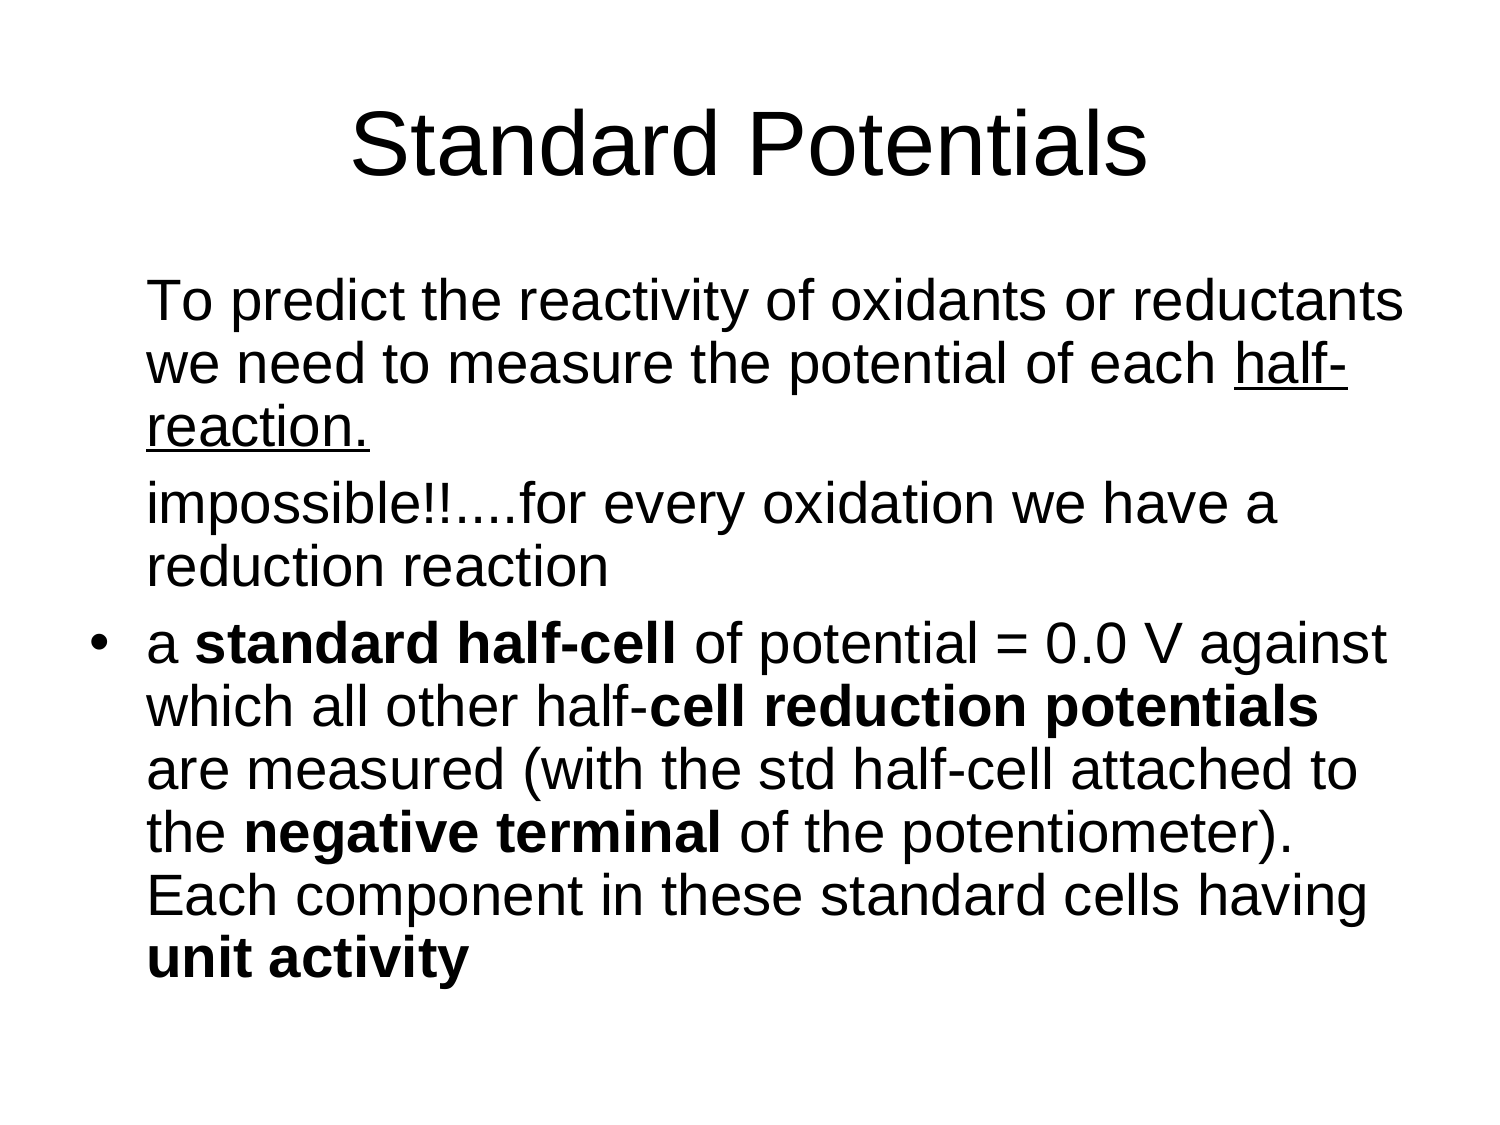

# Standard Potentials
	To predict the reactivity of oxidants or reductants we need to measure the potential of each half-reaction.
	impossible!!....for every oxidation we have a reduction reaction
a standard half-cell of potential = 0.0 V against which all other half-cell reduction potentials are measured (with the std half-cell attached to the negative terminal of the potentiometer). Each component in these standard cells having unit activity